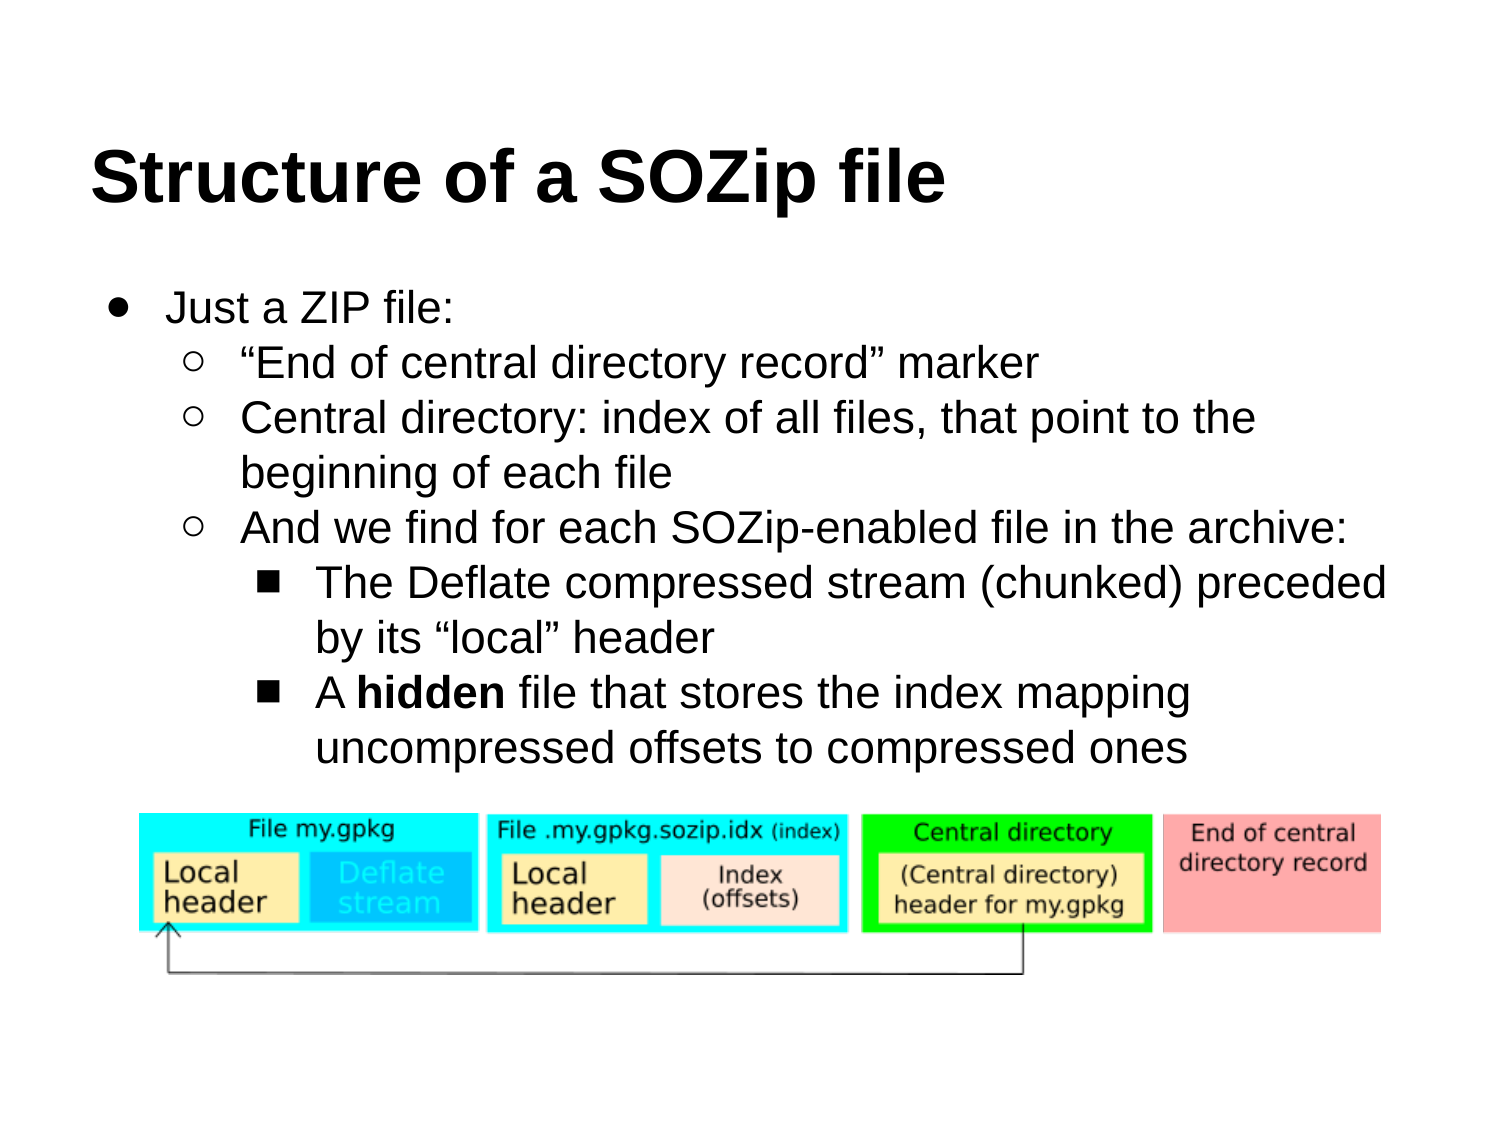

# Structure of a SOZip file
Just a ZIP file:
“End of central directory record” marker
Central directory: index of all files, that point to the beginning of each file
And we find for each SOZip-enabled file in the archive:
The Deflate compressed stream (chunked) preceded by its “local” header
A hidden file that stores the index mapping uncompressed offsets to compressed ones